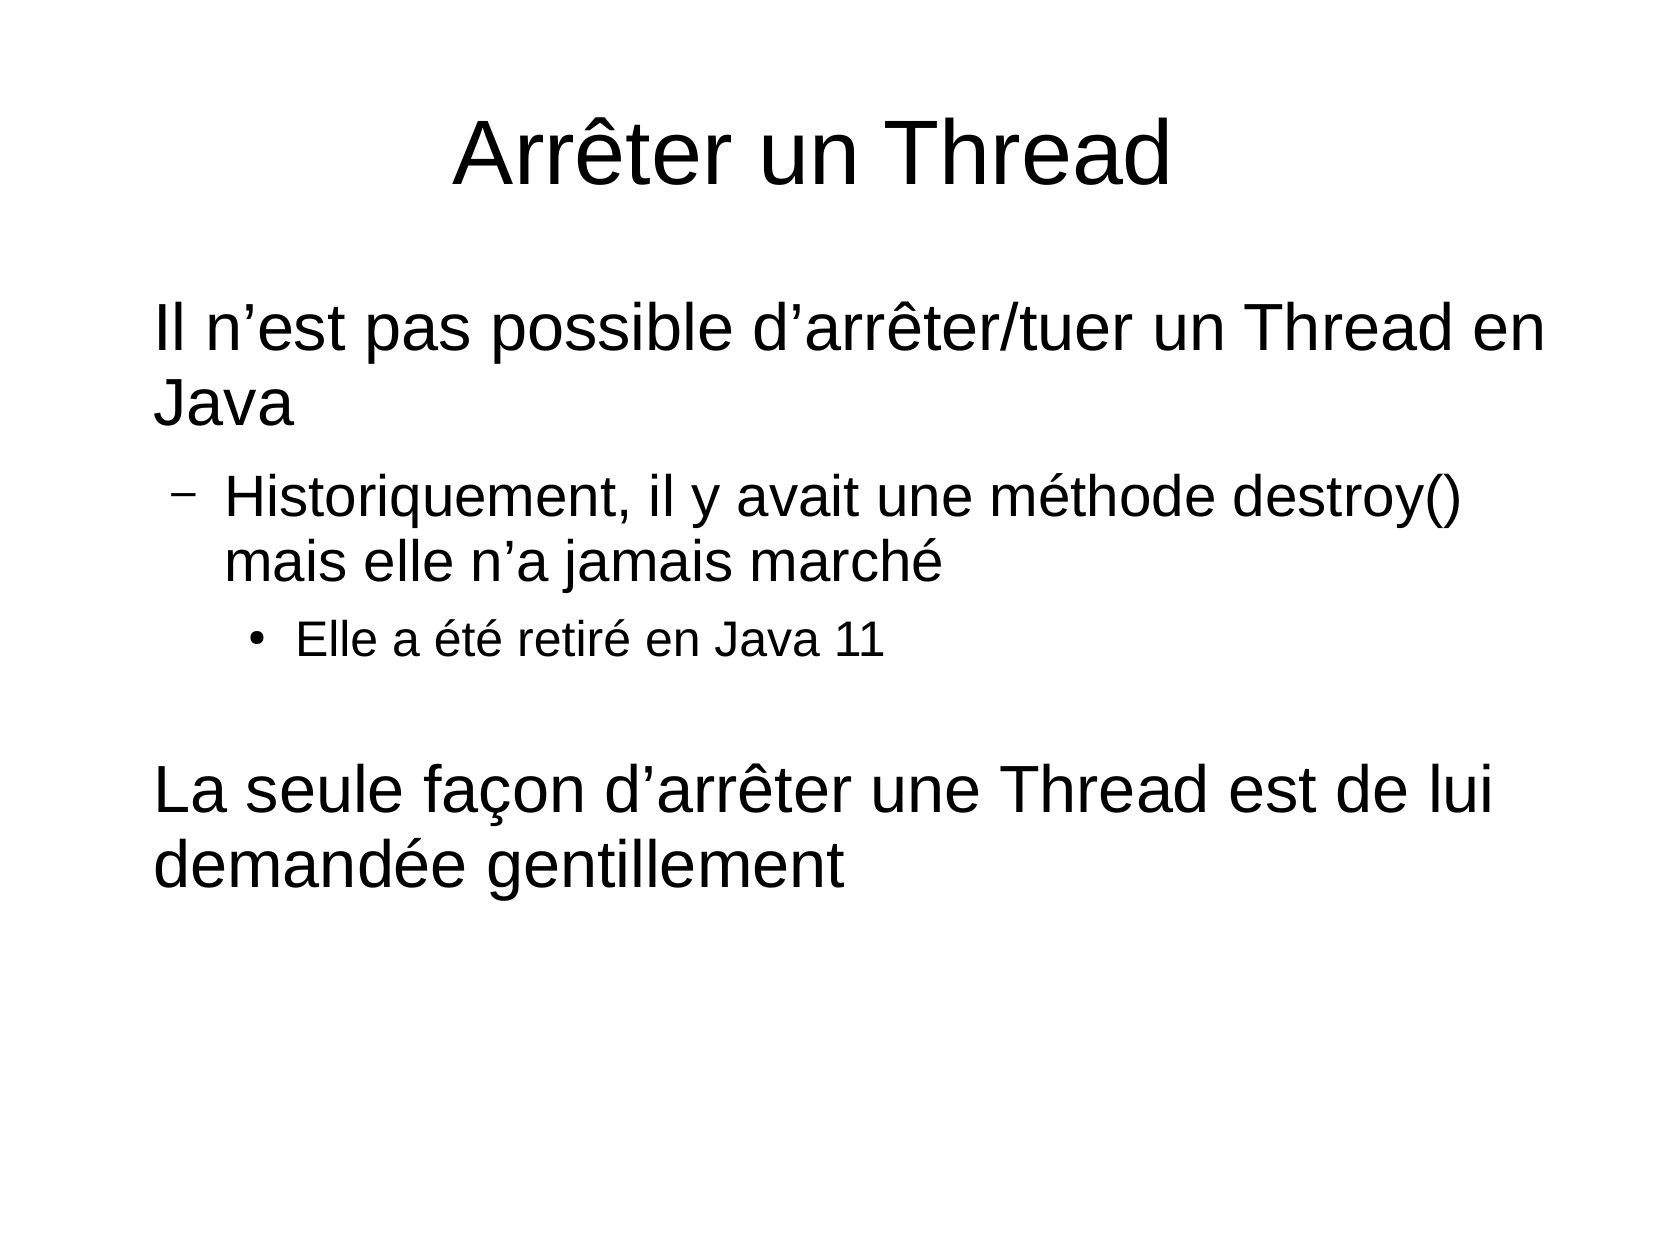

# Arrêter un Thread
Il n’est pas possible d’arrêter/tuer un Thread en Java
Historiquement, il y avait une méthode destroy() mais elle n’a jamais marché
Elle a été retiré en Java 11
La seule façon d’arrêter une Thread est de lui demandée gentillement